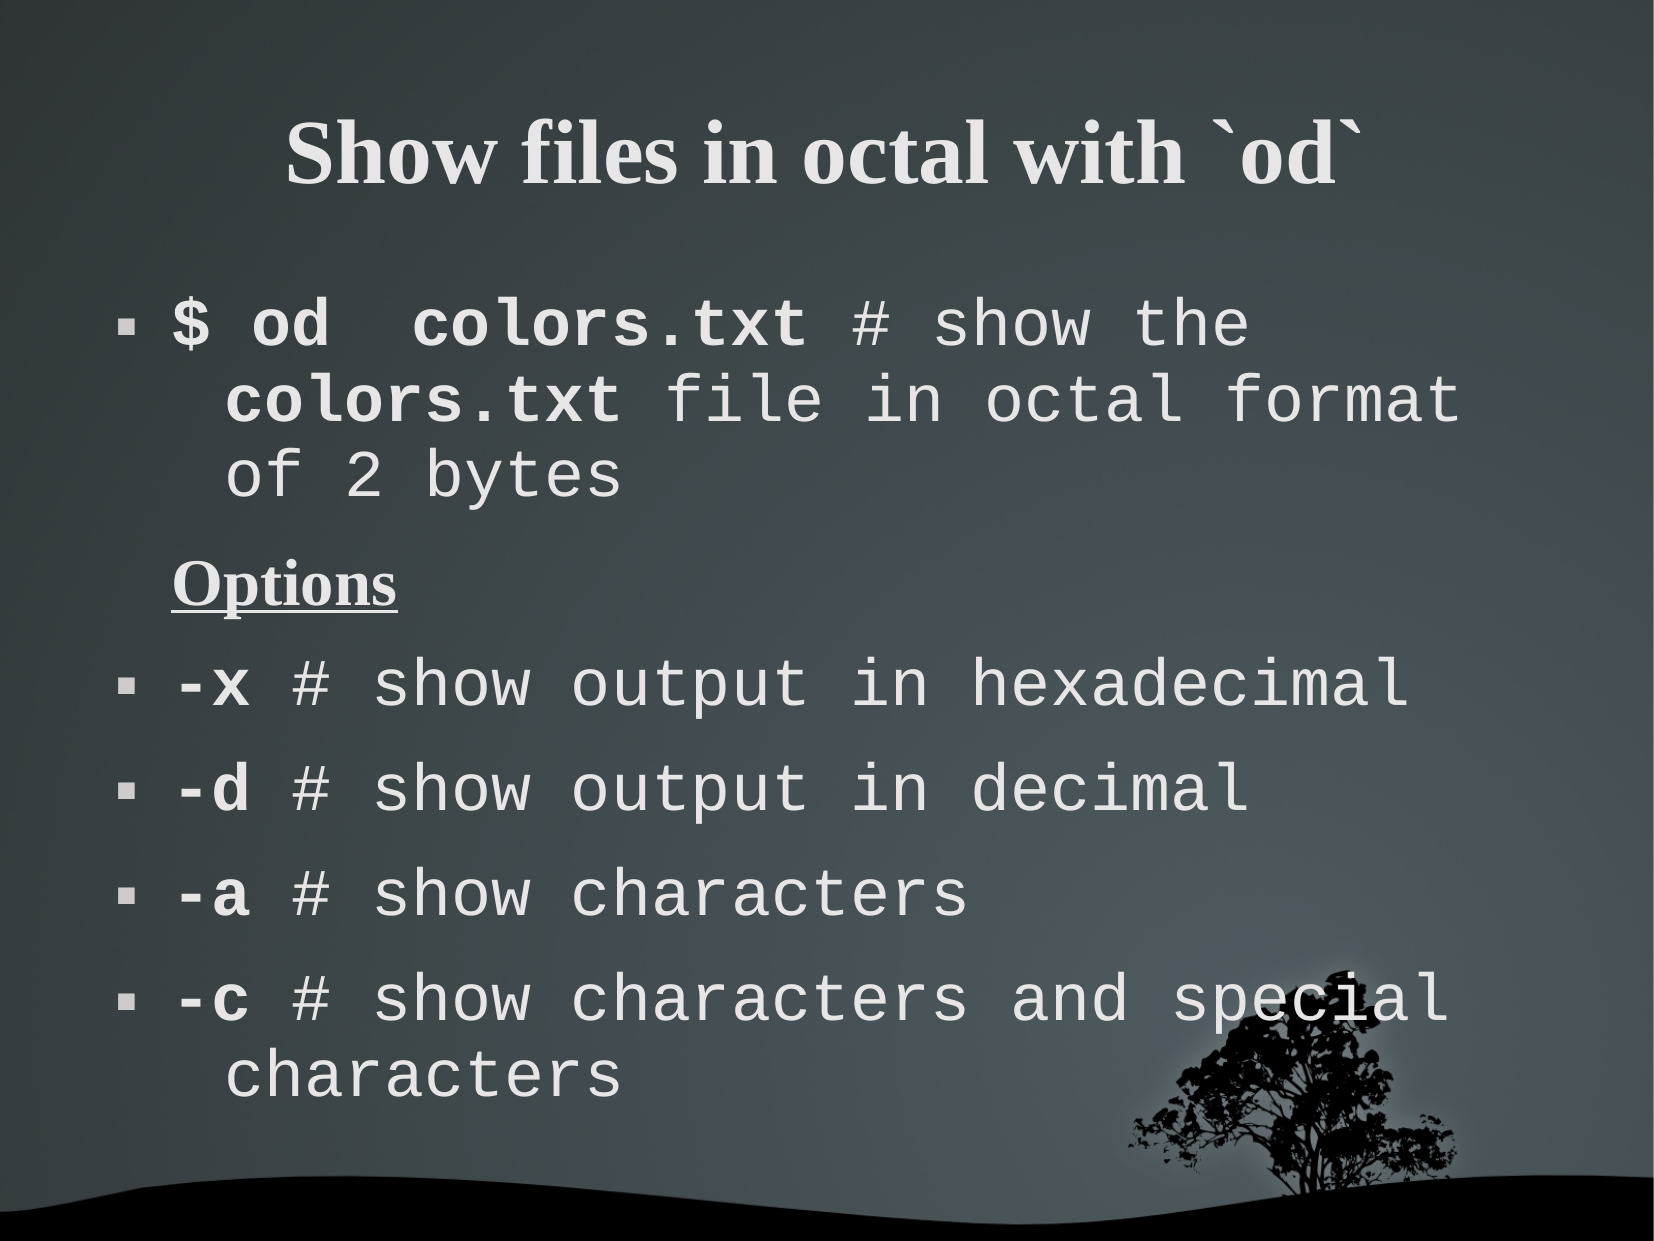

# Show files in octal with `od`
$ od colors.txt # show the colors.txt file in octal format of 2 bytes
Options
-x # show output in hexadecimal
-d # show output in decimal
-a # show characters
-c # show characters and special characters